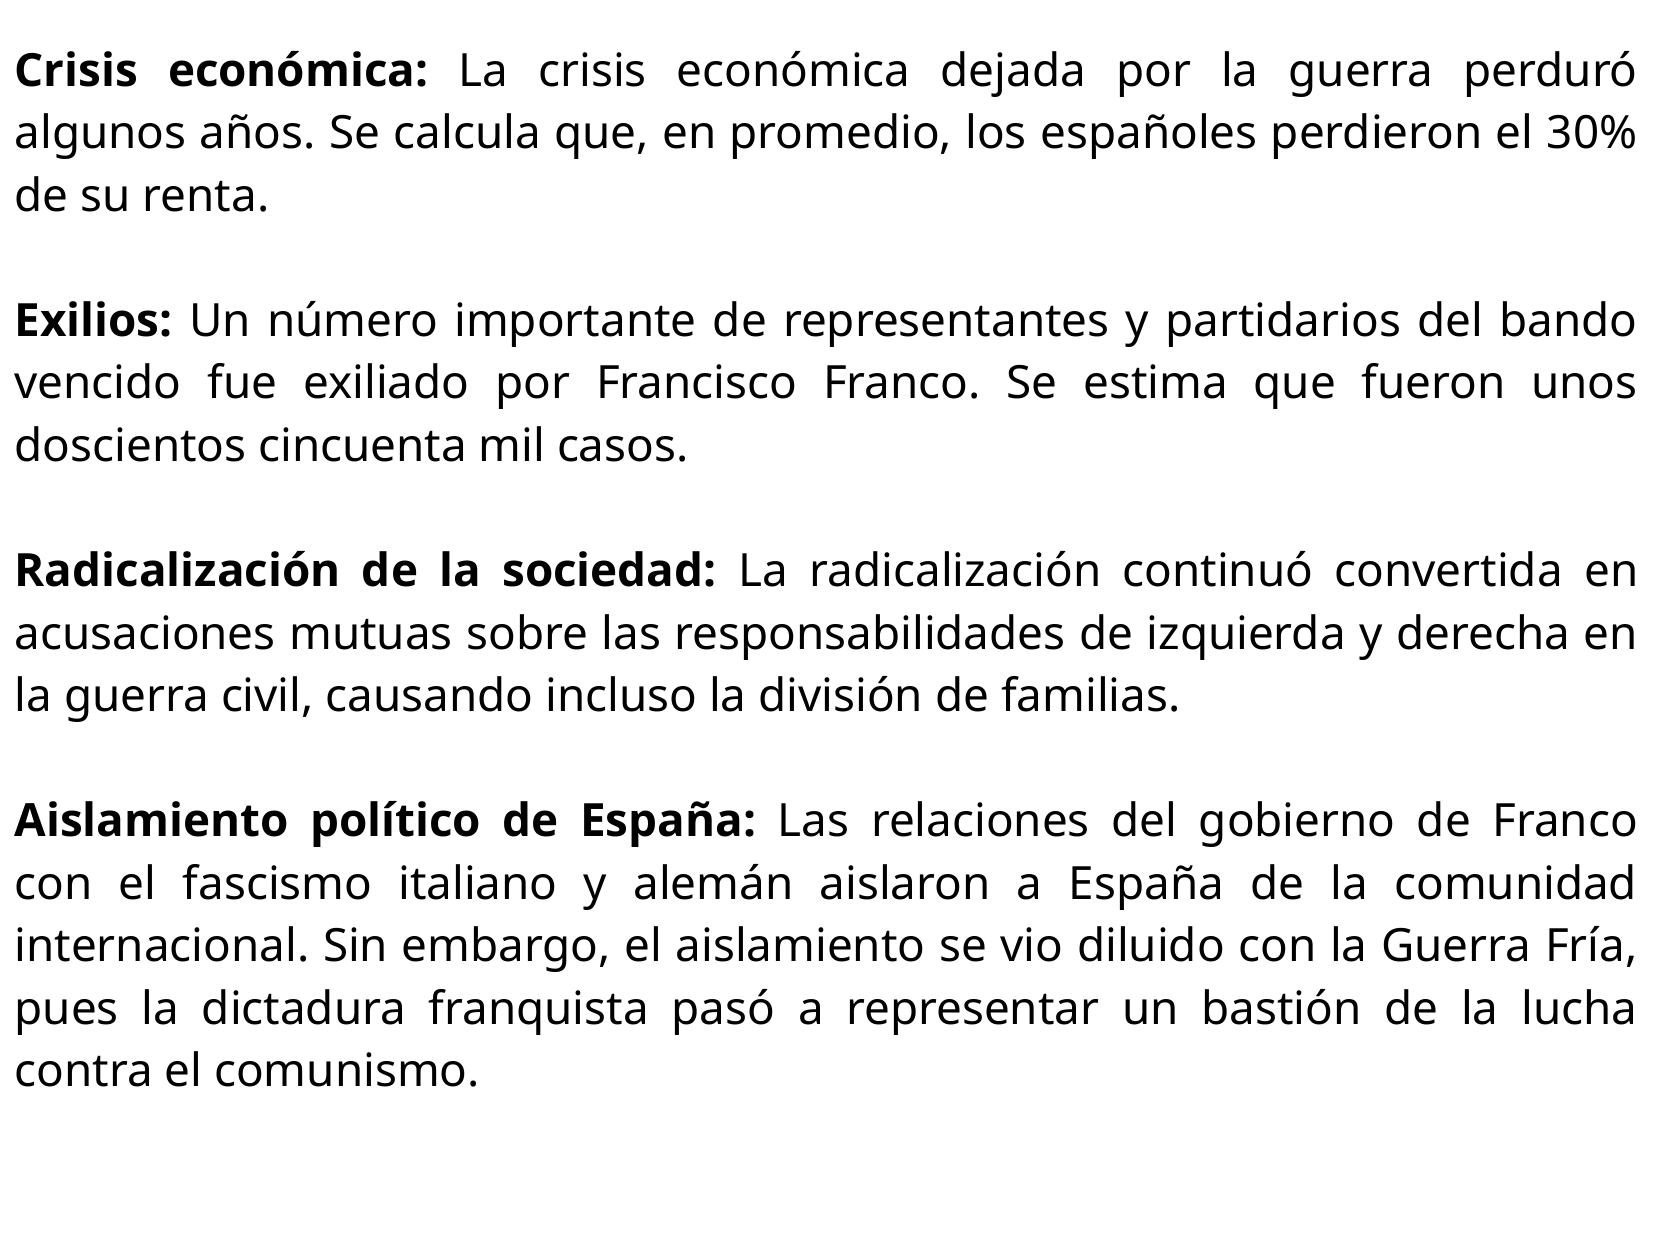

Crisis económica: La crisis económica dejada por la guerra perduró algunos años. Se calcula que, en promedio, los españoles perdieron el 30% de su renta.
Exilios: Un número importante de representantes y partidarios del bando vencido fue exiliado por Francisco Franco. Se estima que fueron unos doscientos cincuenta mil casos.
Radicalización de la sociedad: La radicalización continuó convertida en acusaciones mutuas sobre las responsabilidades de izquierda y derecha en la guerra civil, causando incluso la división de familias.
Aislamiento político de España: Las relaciones del gobierno de Franco con el fascismo italiano y alemán aislaron a España de la comunidad internacional. Sin embargo, el aislamiento se vio diluido con la Guerra Fría, pues la dictadura franquista pasó a representar un bastión de la lucha contra el comunismo.